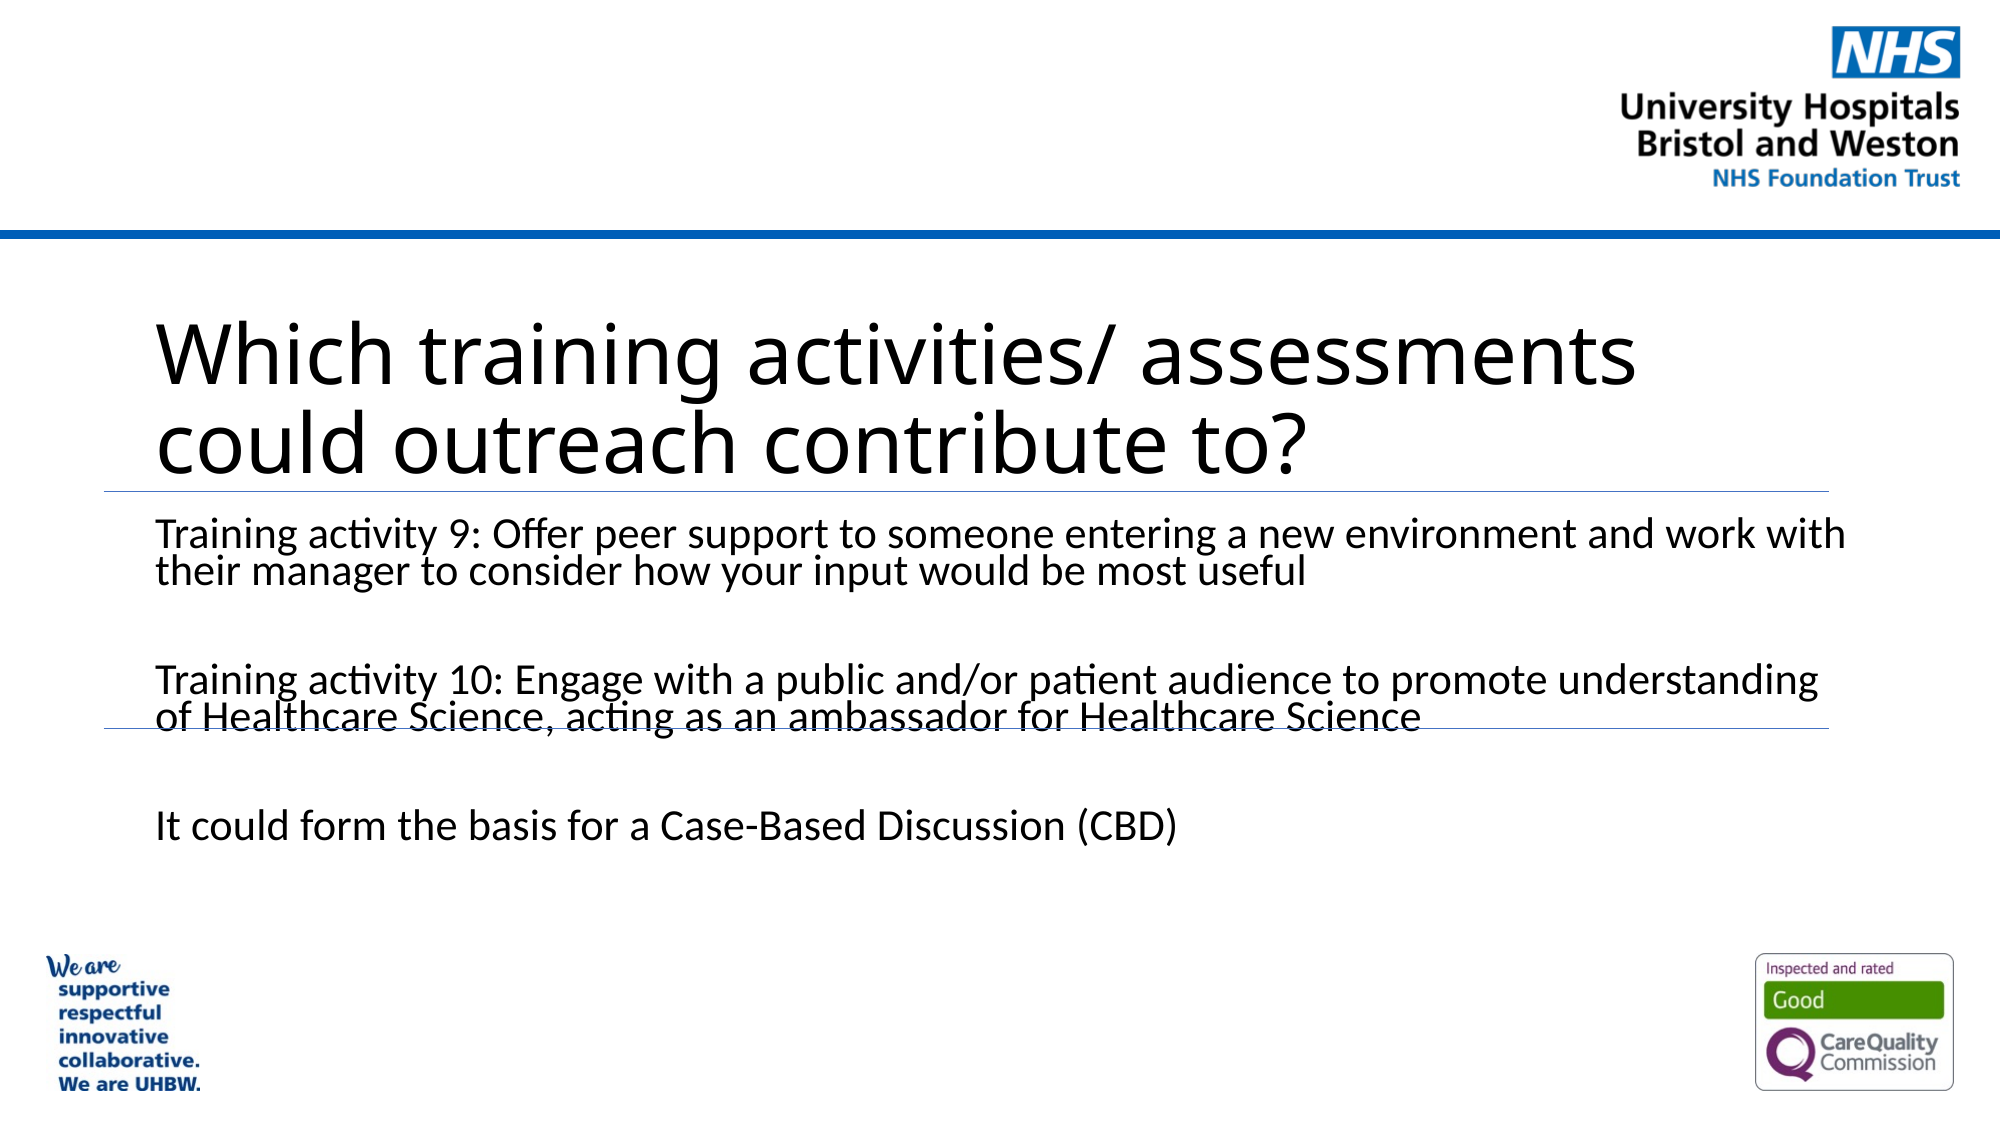

# Which training activities/ assessments could outreach contribute to?
Training activity 9: Offer peer support to someone entering a new environment and work with their manager to consider how your input would be most useful
Training activity 10: Engage with a public and/or patient audience to promote understanding of Healthcare Science, acting as an ambassador for Healthcare Science
It could form the basis for a Case-Based Discussion (CBD)